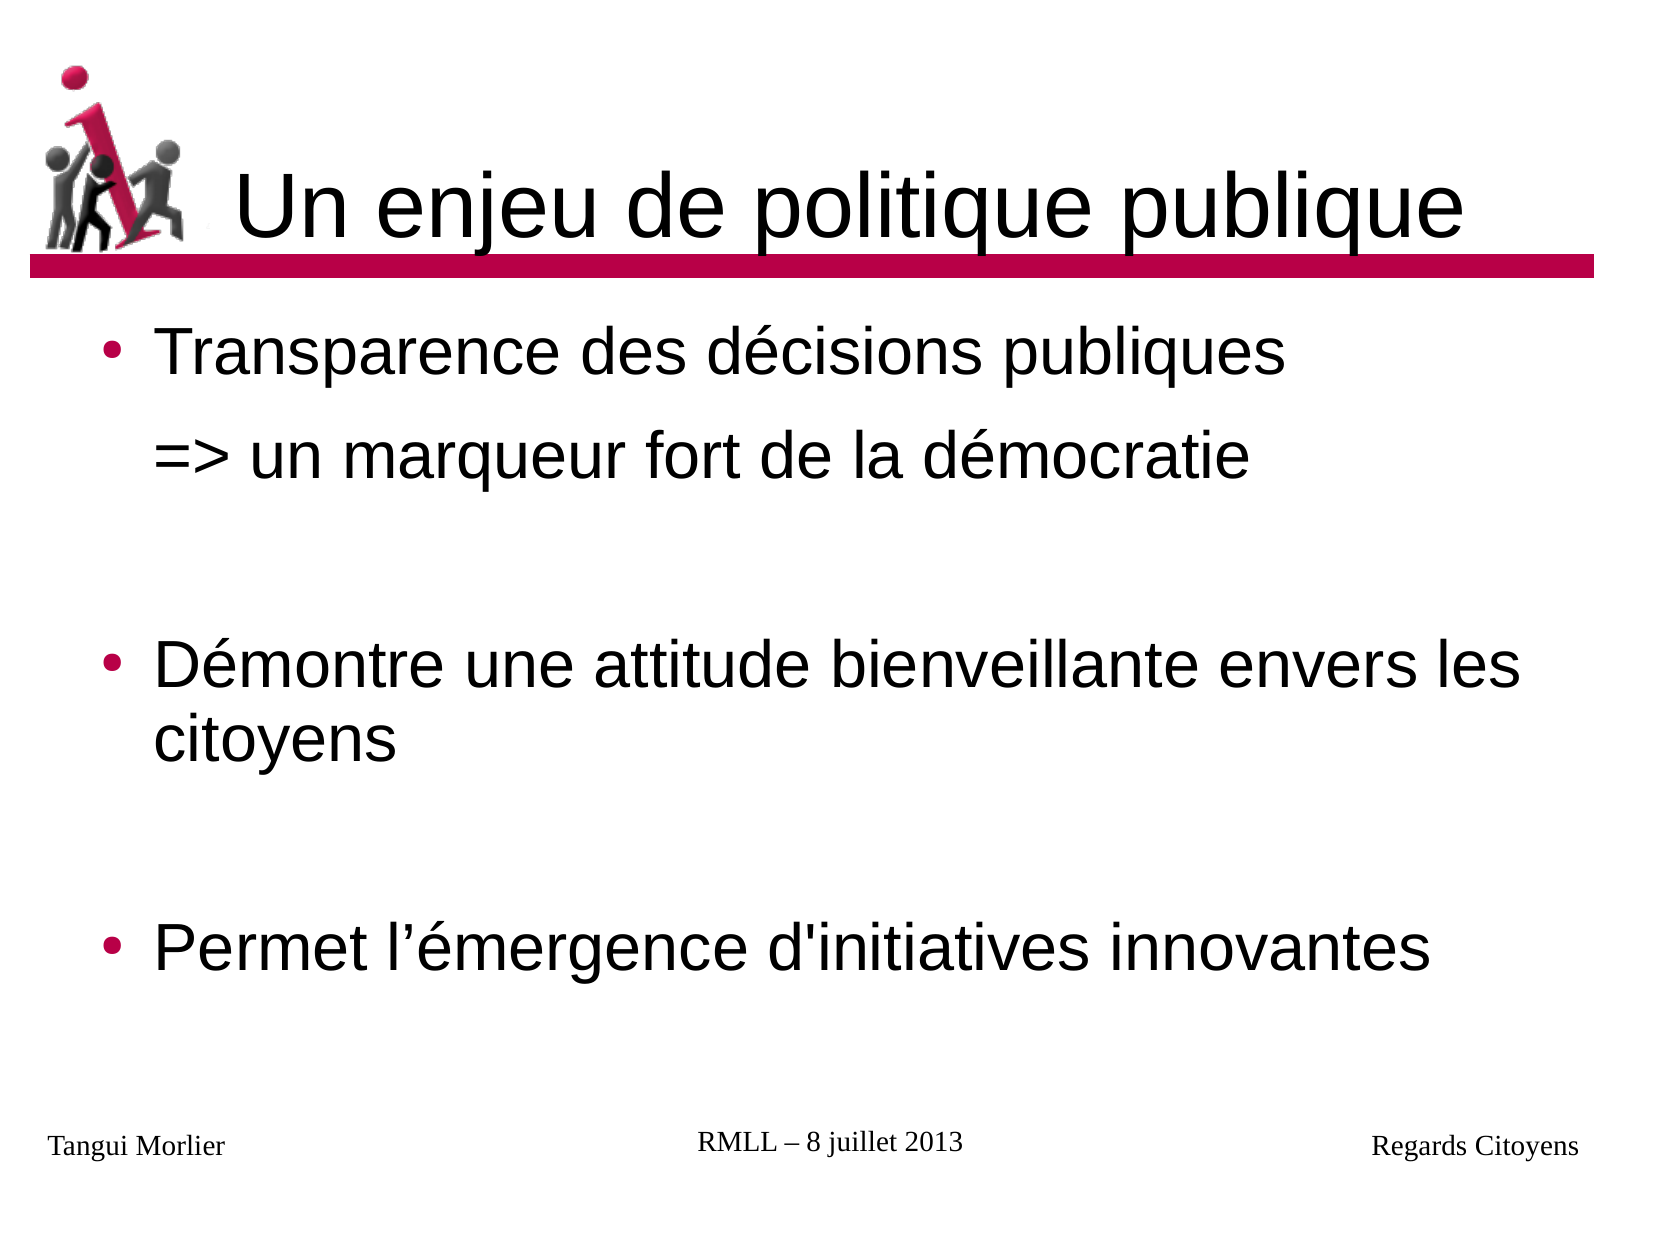

# Un enjeu de politique publique
Transparence des décisions publiques
=> un marqueur fort de la démocratie
Démontre une attitude bienveillante envers les citoyens
Permet l’émergence d'initiatives innovantes